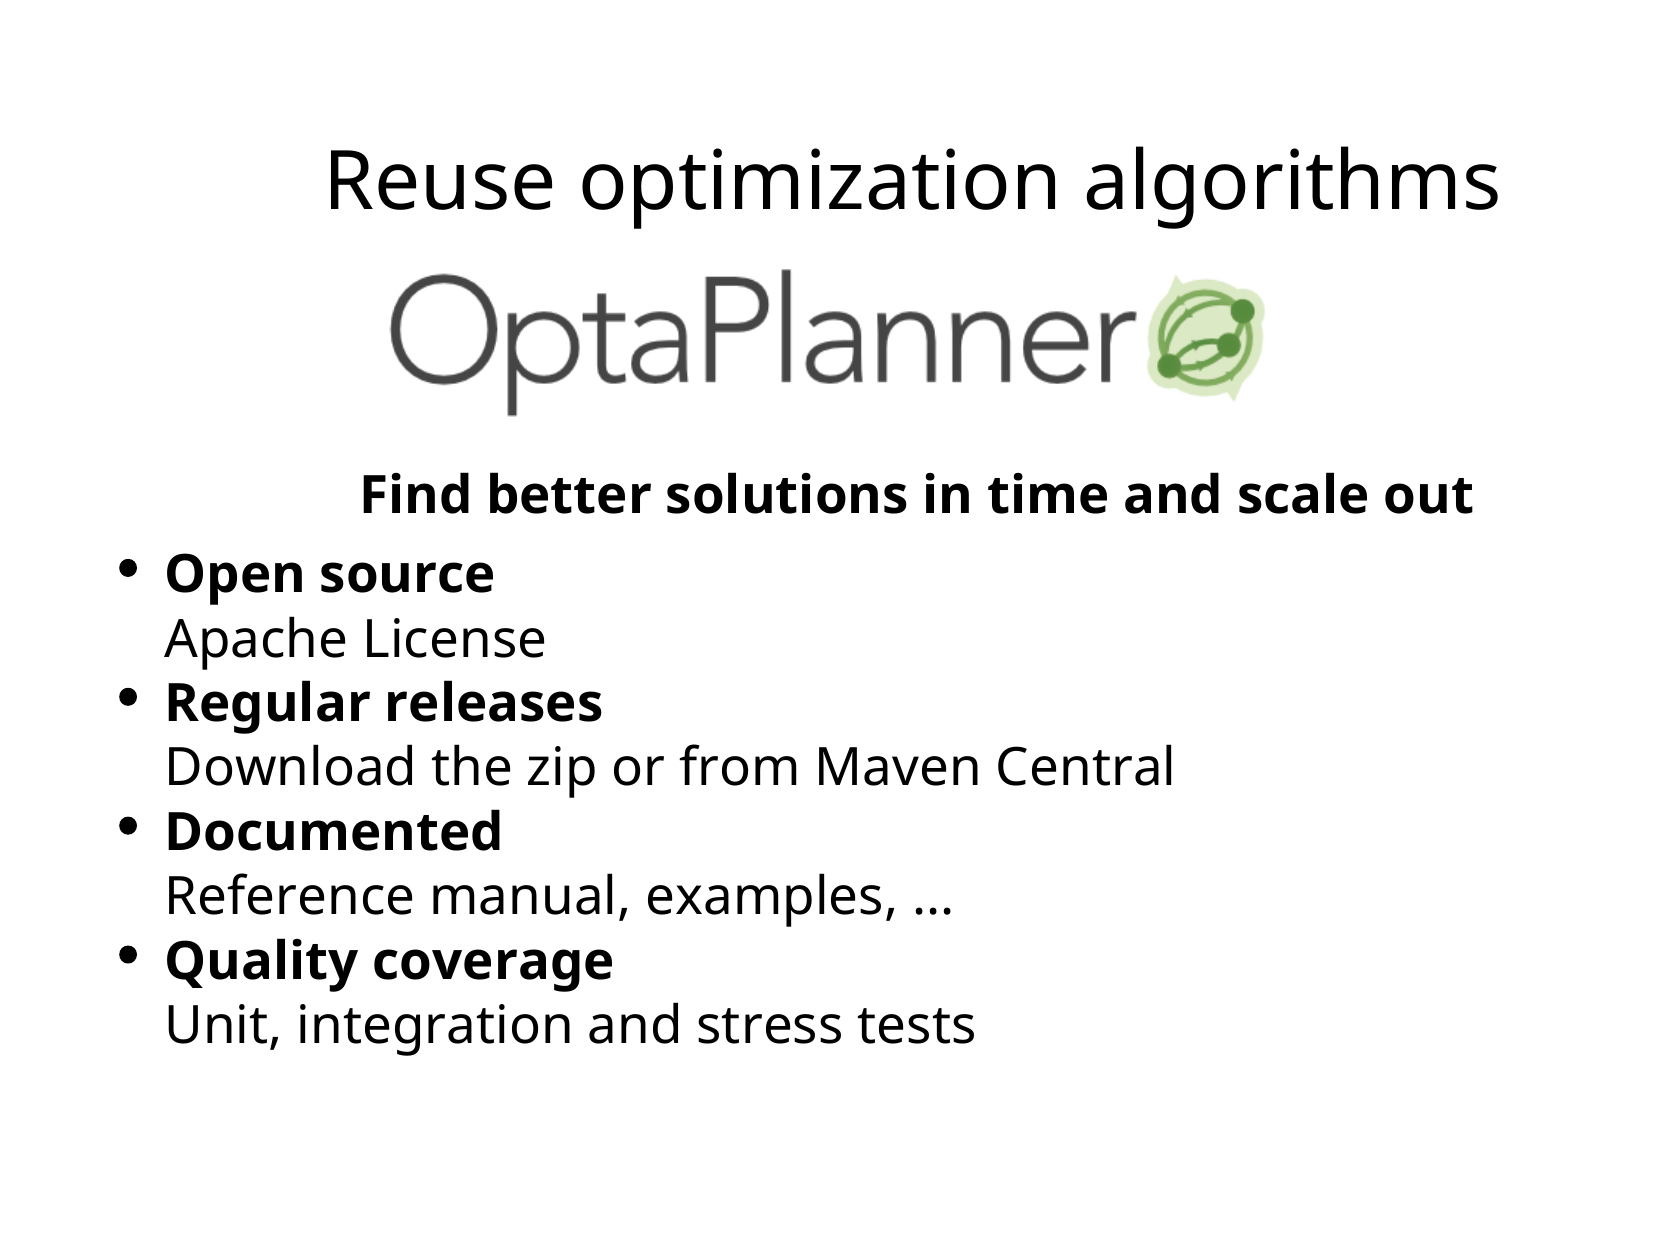

Reuse optimization algorithms
Find better solutions in time and scale out
Open source
Apache License
Regular releases
Download the zip or from Maven Central
Documented
Reference manual, examples, ...
Quality coverage
Unit, integration and stress tests